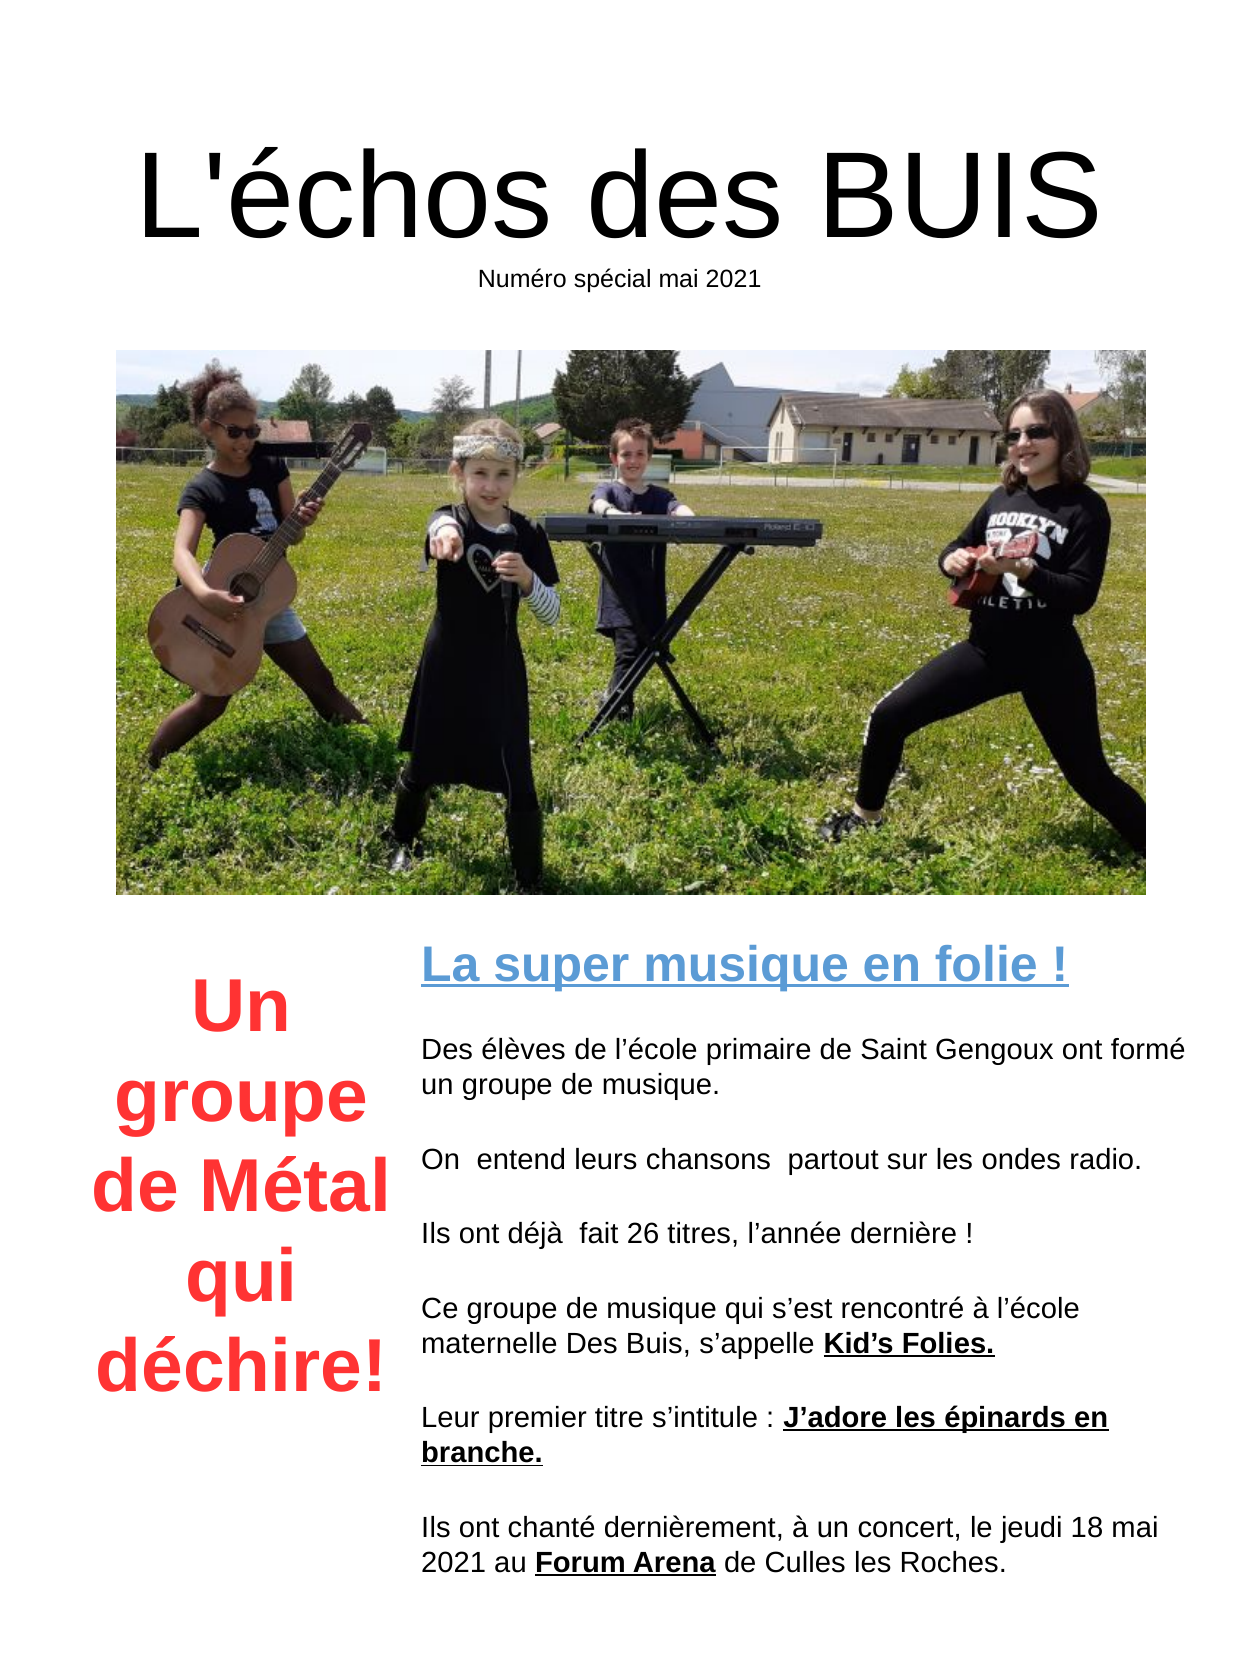

# L'échos des BUIS Numéro spécial mai 2021
La super musique en folie !
Des élèves de l’école primaire de Saint Gengoux ont formé un groupe de musique.
On entend leurs chansons partout sur les ondes radio.
Ils ont déjà fait 26 titres, l’année dernière !
Ce groupe de musique qui s’est rencontré à l’école maternelle Des Buis, s’appelle Kid’s Folies.
Leur premier titre s’intitule : J’adore les épinards en branche.
Ils ont chanté dernièrement, à un concert, le jeudi 18 mai 2021 au Forum Arena de Culles les Roches.
Un groupe de Métal qui déchire!